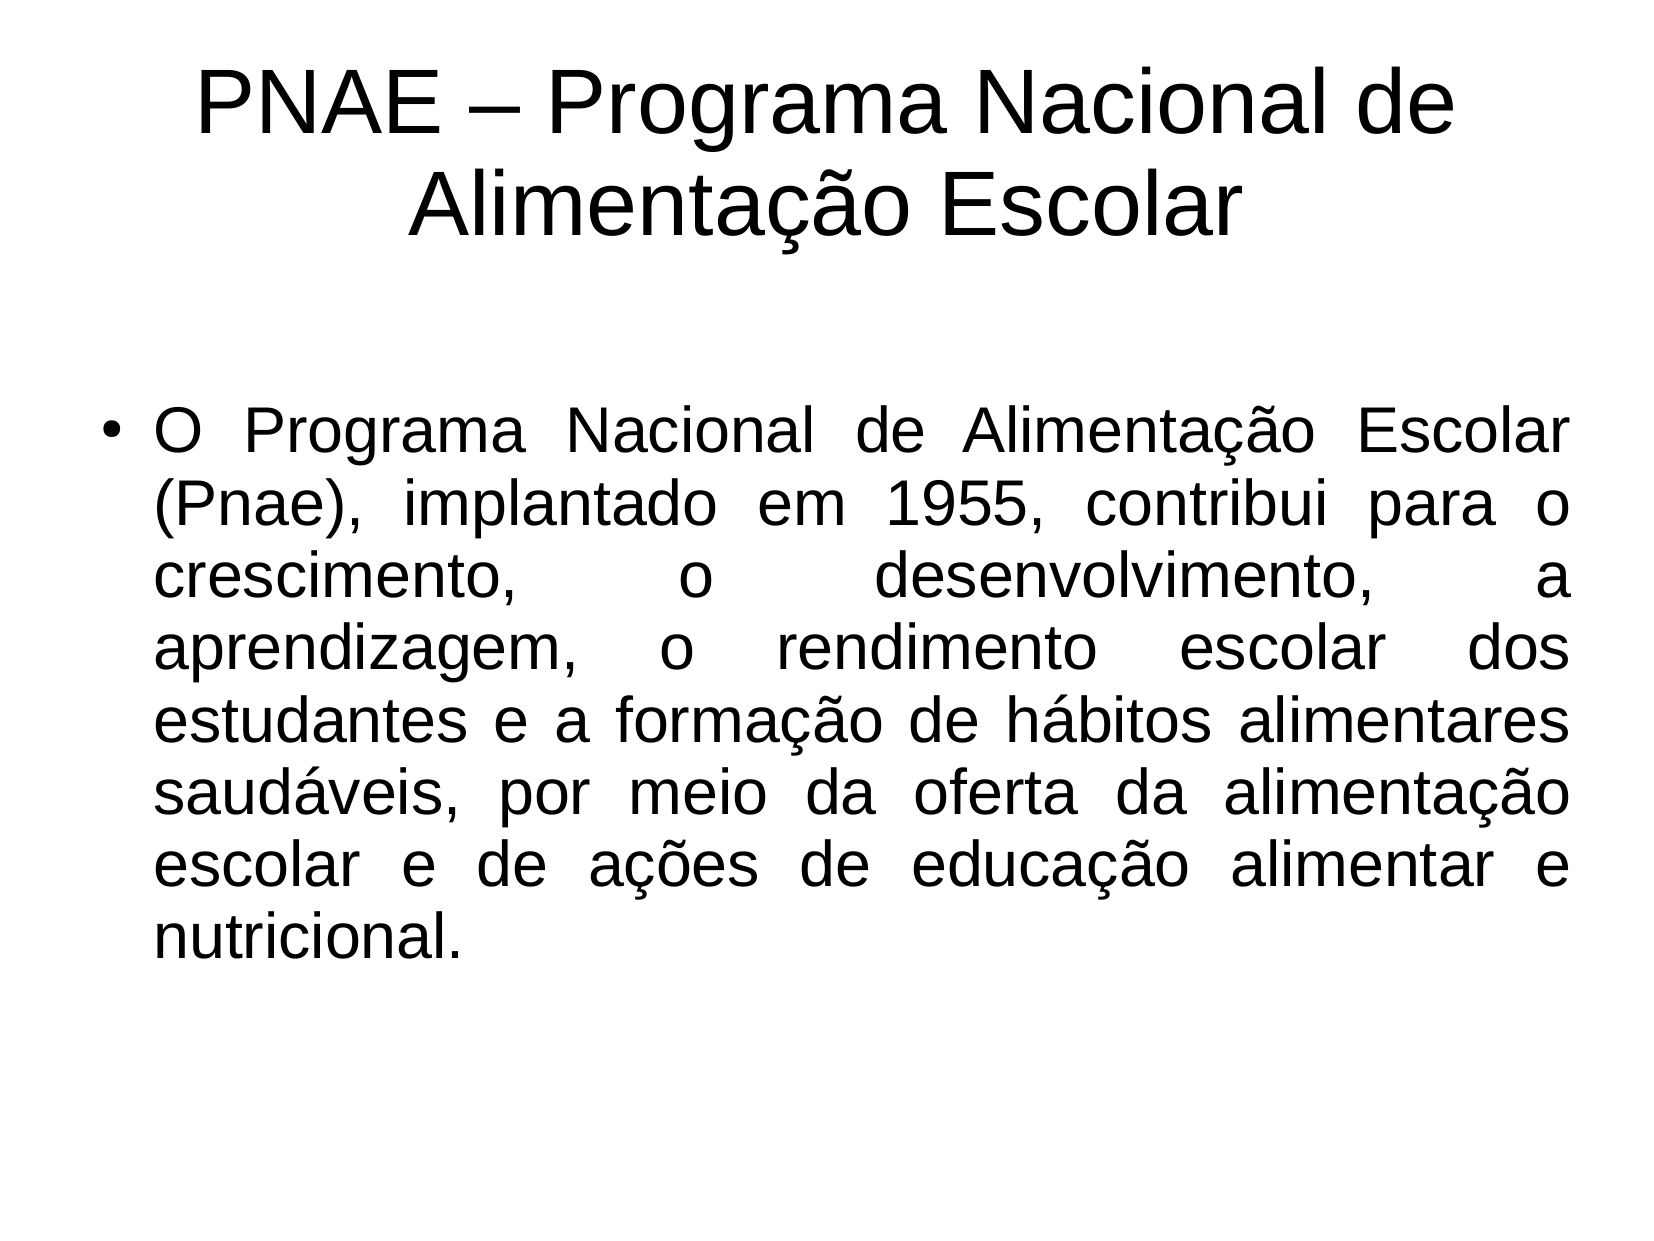

# PNAE – Programa Nacional de Alimentação Escolar
O Programa Nacional de Alimentação Escolar (Pnae), implantado em 1955, contribui para o crescimento, o desenvolvimento, a aprendizagem, o rendimento escolar dos estudantes e a formação de hábitos alimentares saudáveis, por meio da oferta da alimentação escolar e de ações de educação alimentar e nutricional.